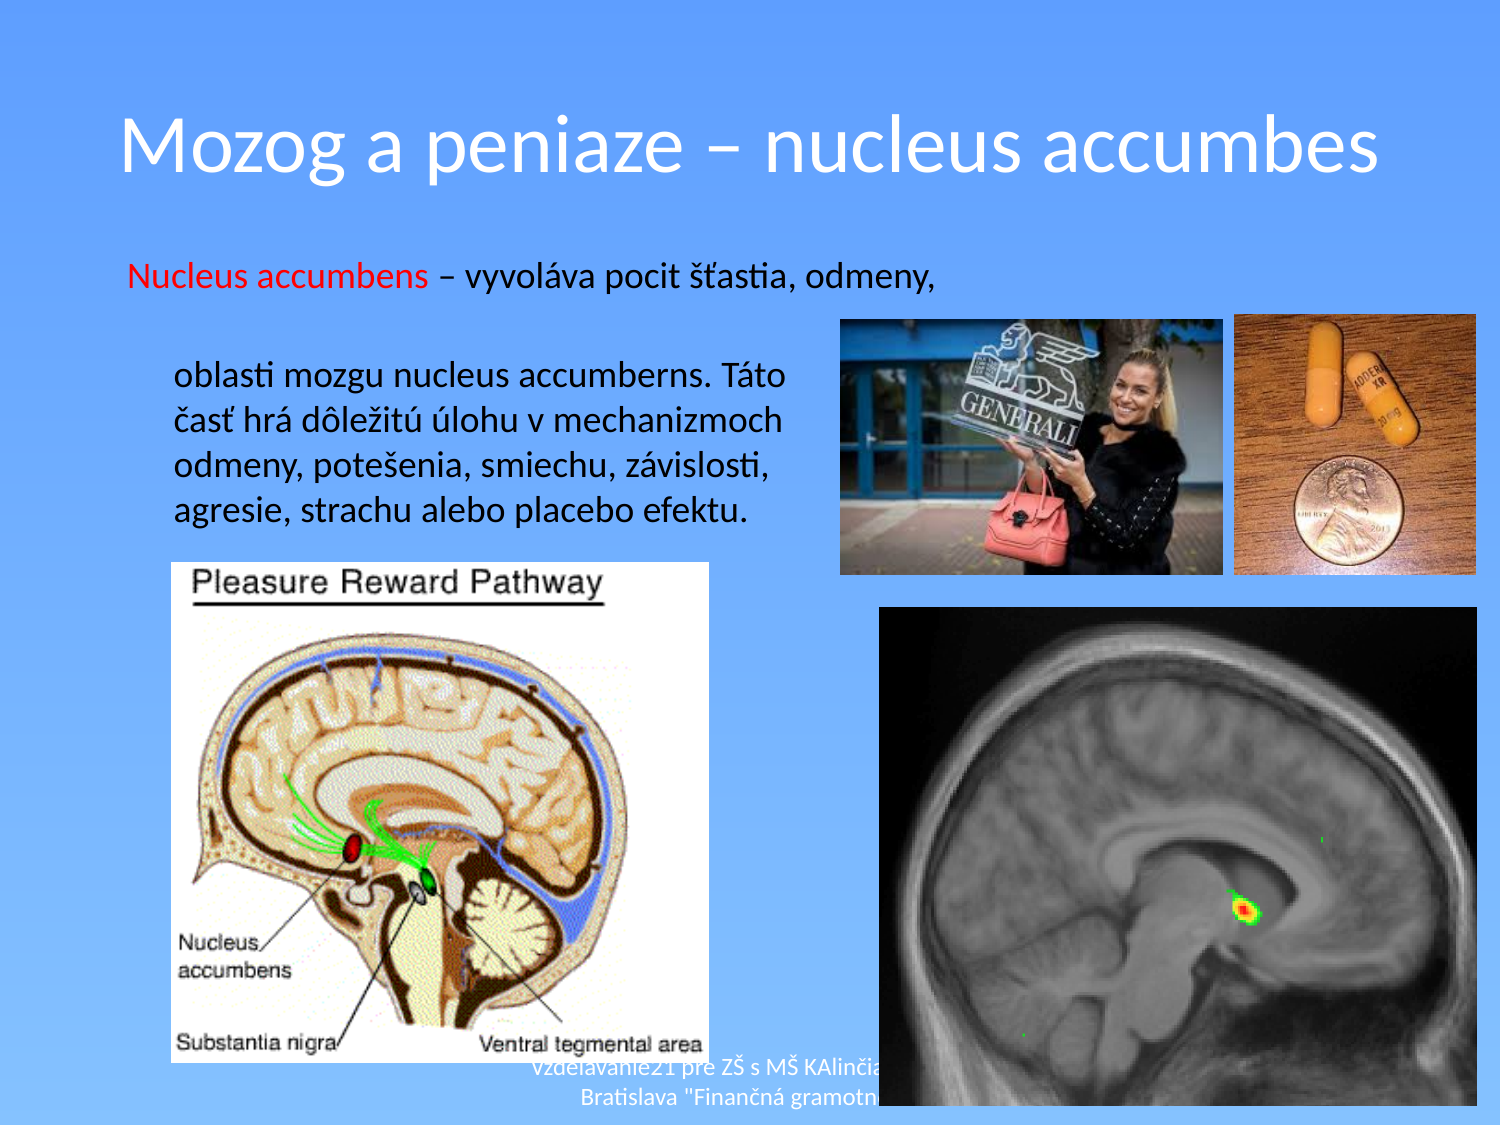

# Mozog a peniaze – nucleus accumbes
Nucleus accumbens – vyvoláva pocit šťastia, odmeny,
oblasti mozgu nucleus accumberns. Táto časť hrá dôležitú úlohu v mechanizmoch odmeny, potešenia, smiechu, závislosti, agresie, strachu alebo placebo efektu.
Vzdelávanie21 pre ZŠ s MŠ KAlinčiakova 12, Bratislava "Finančná gramotnosť"